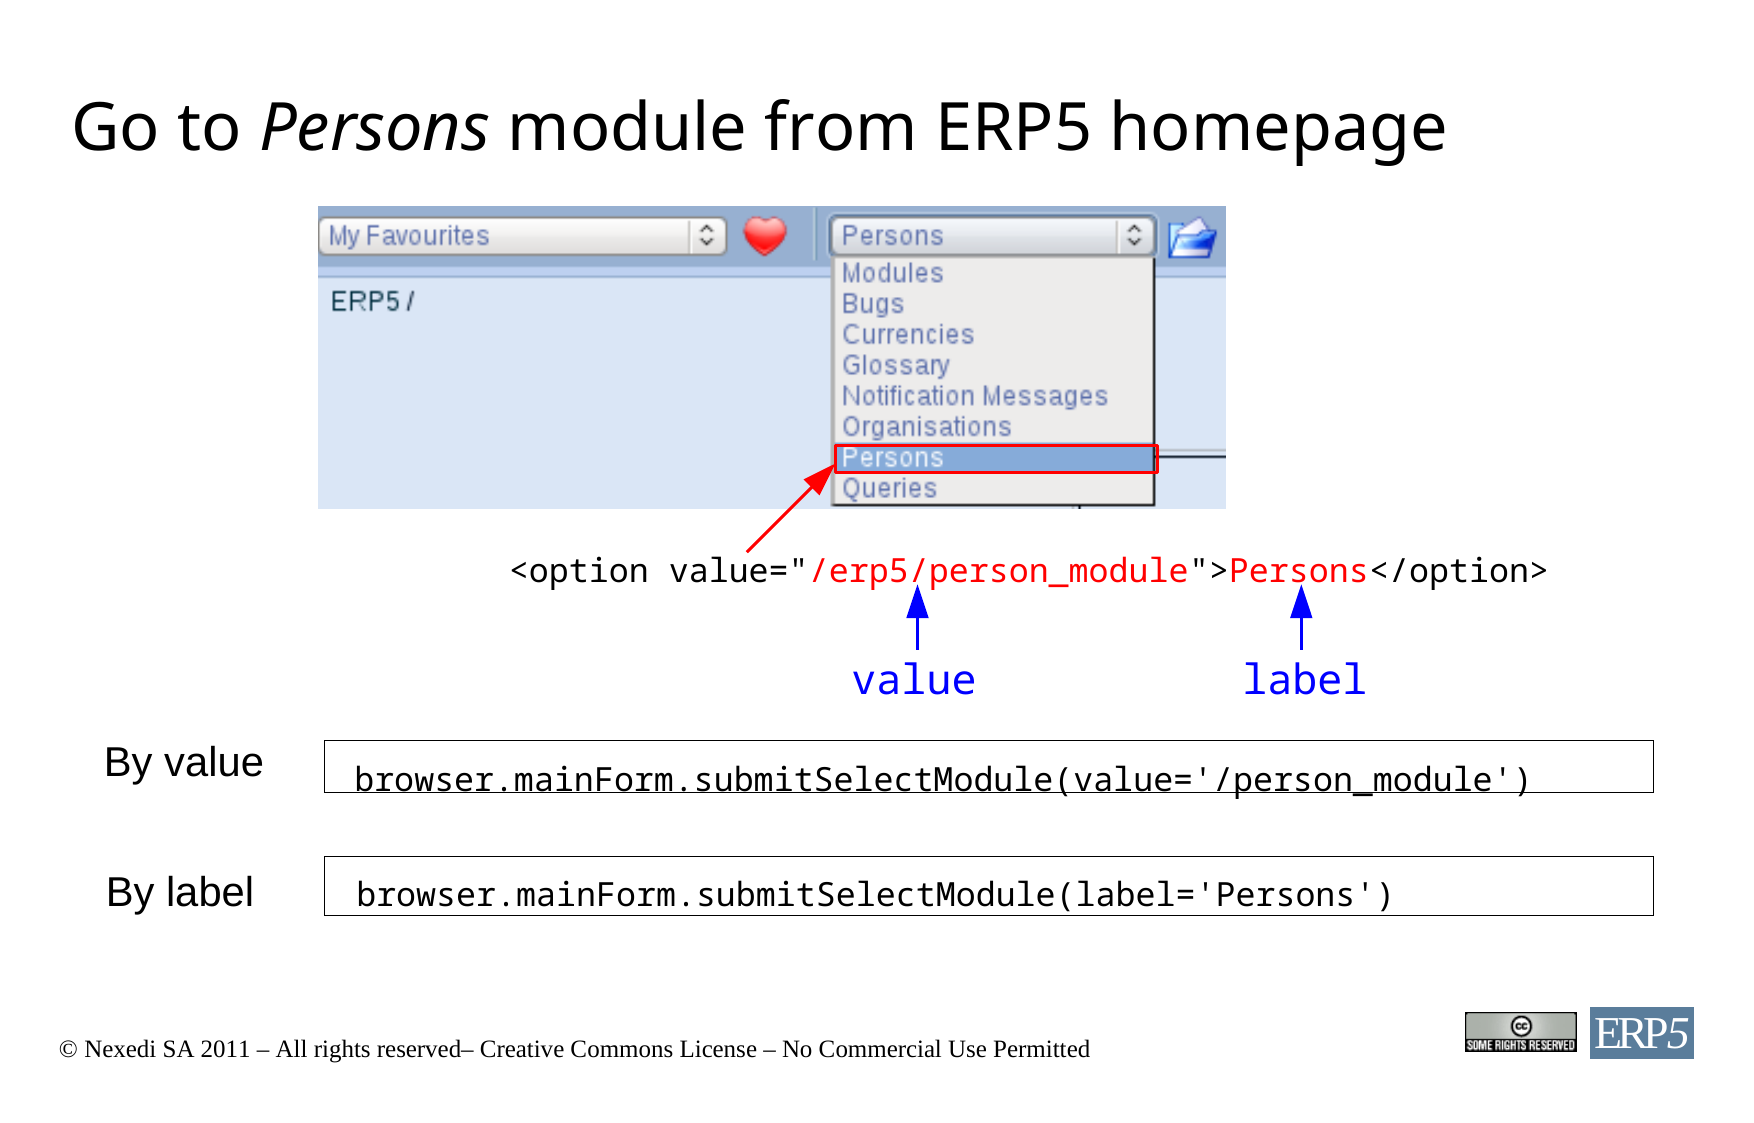

# Go to Persons module from ERP5 homepage
<option value="/erp5/person_module">Persons</option>
value
label
By value
browser.mainForm.submitSelectModule(value='/person_module')
By label
browser.mainForm.submitSelectModule(label='Persons')